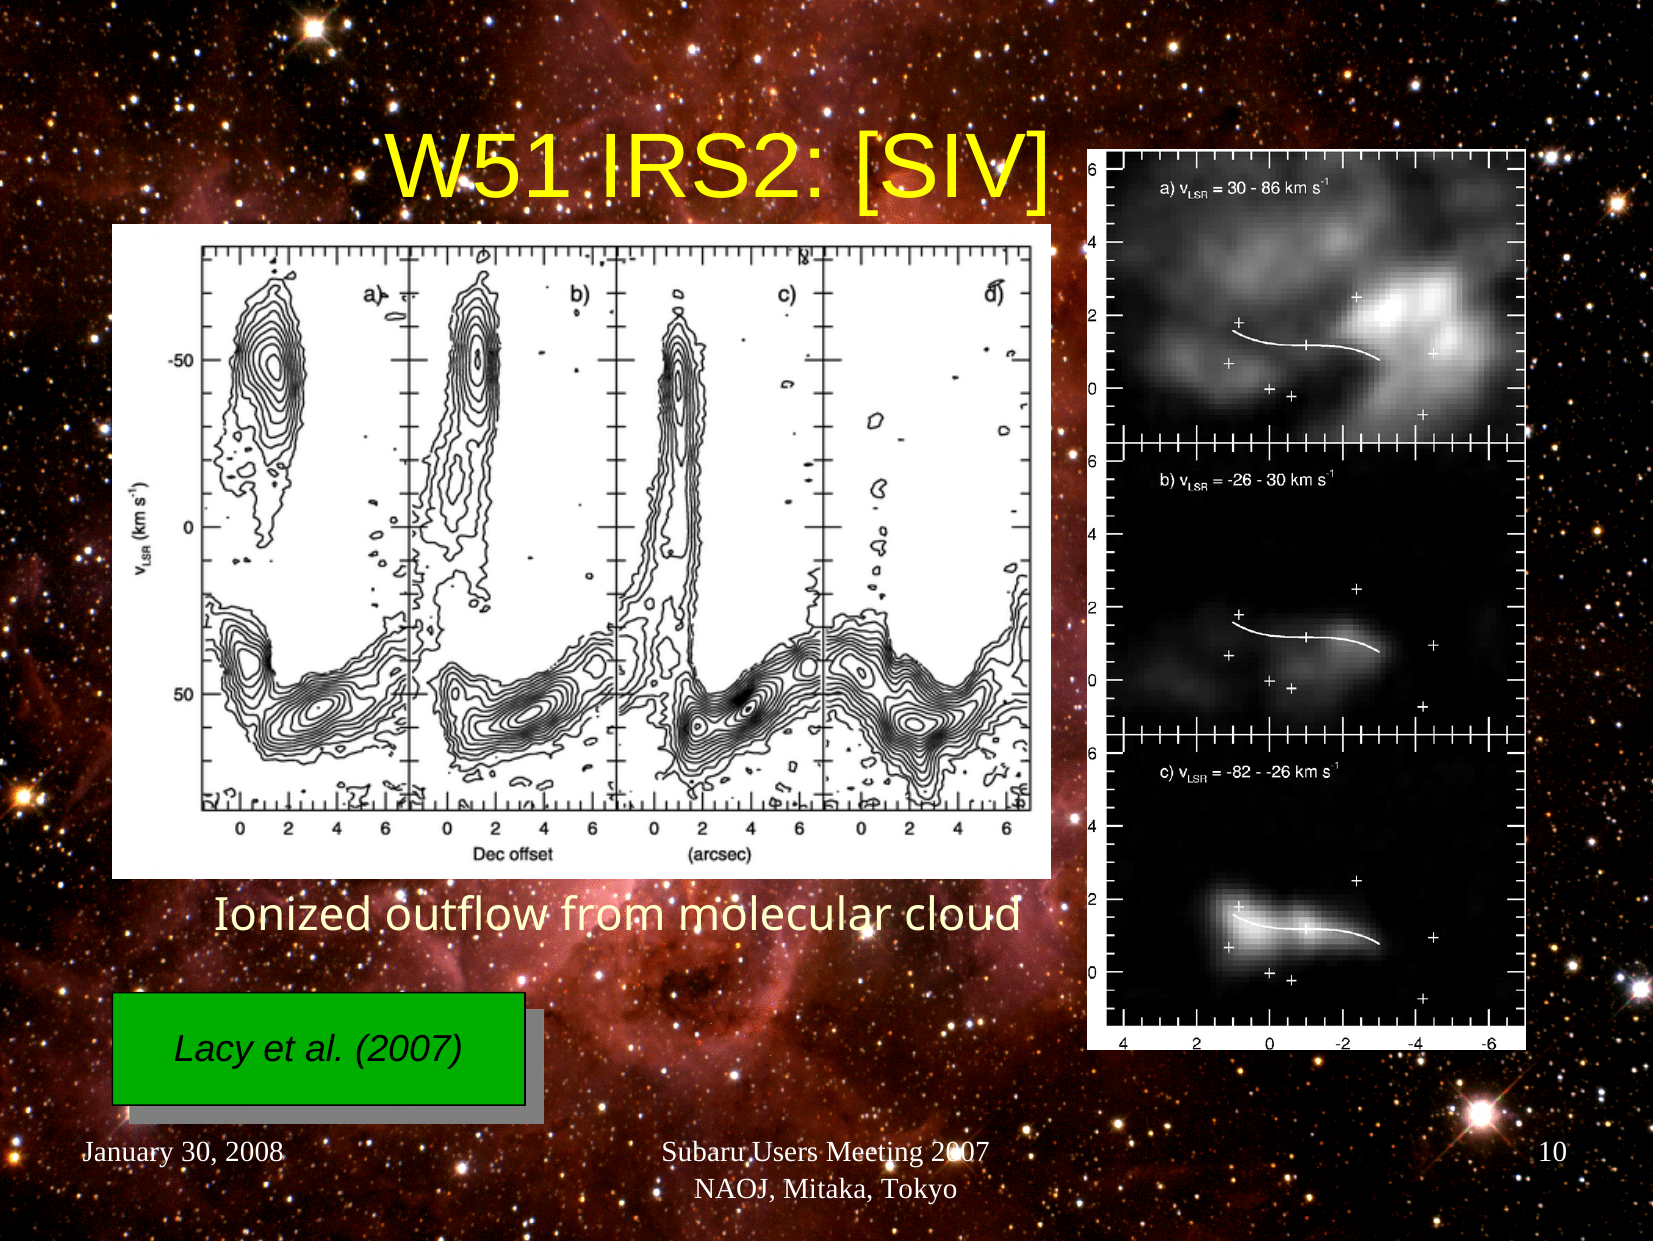

# W51 IRS2: [SIV]
Ionized outflow from molecular cloud
Lacy et al. (2007)‏
10